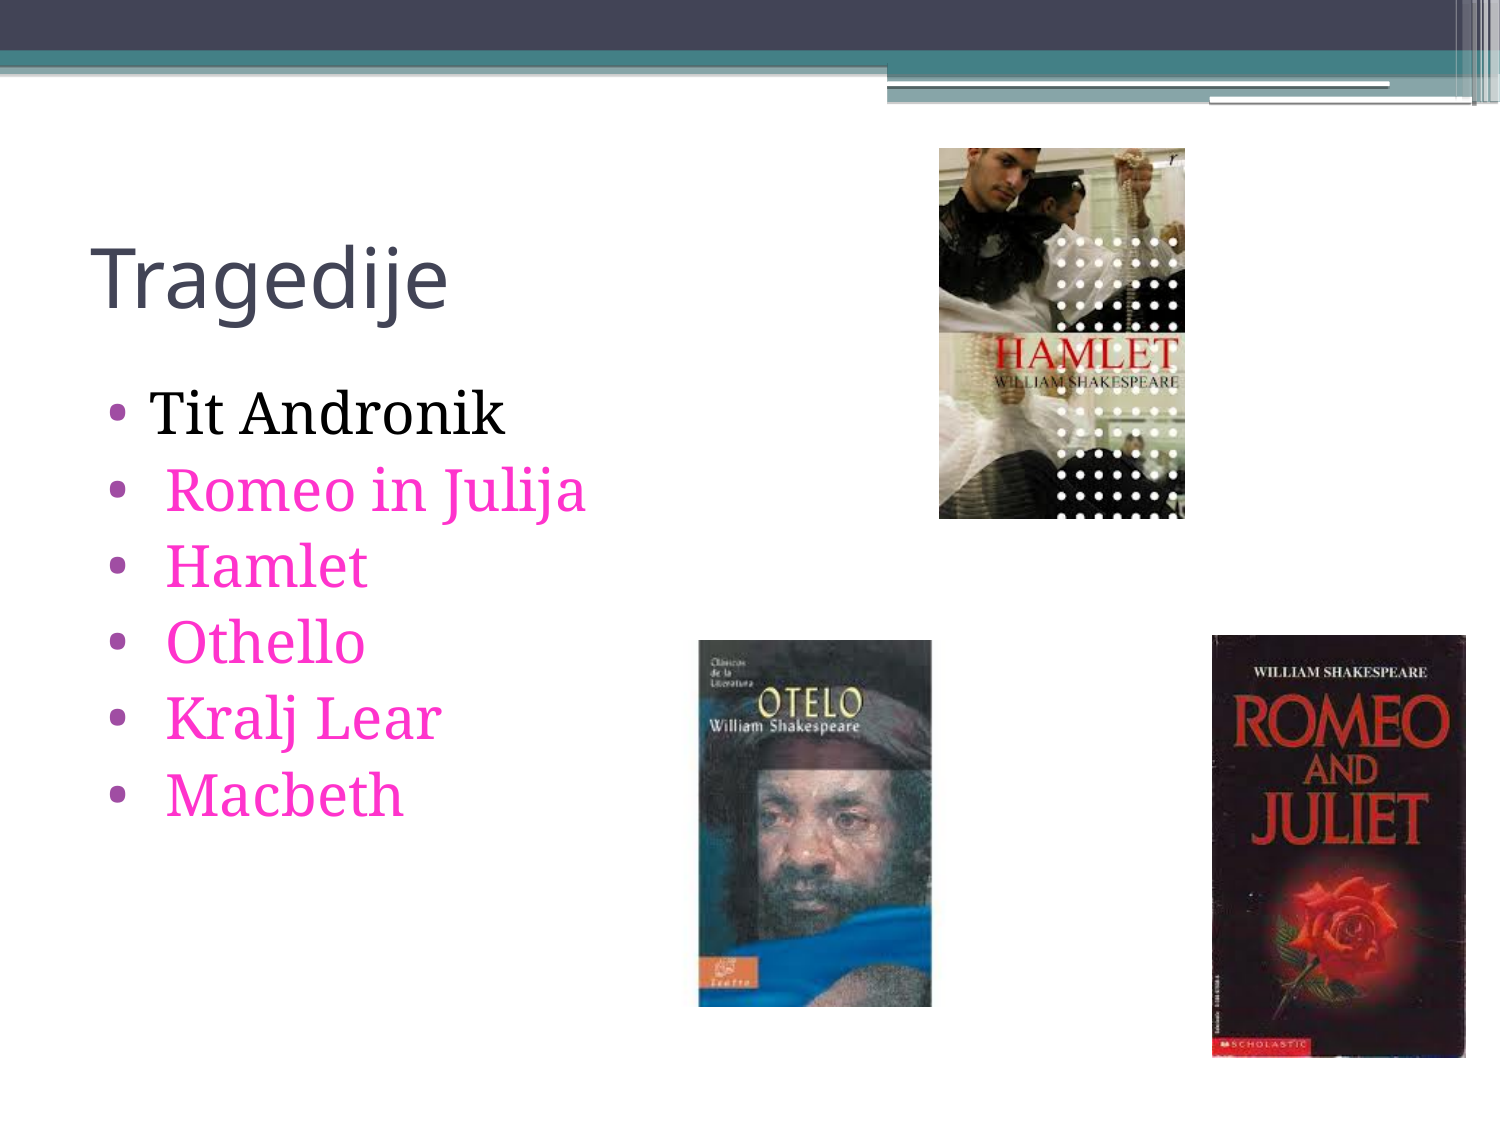

# Tragedije
Tit Andronik
 Romeo in Julija
 Hamlet
 Othello
 Kralj Lear
 Macbeth